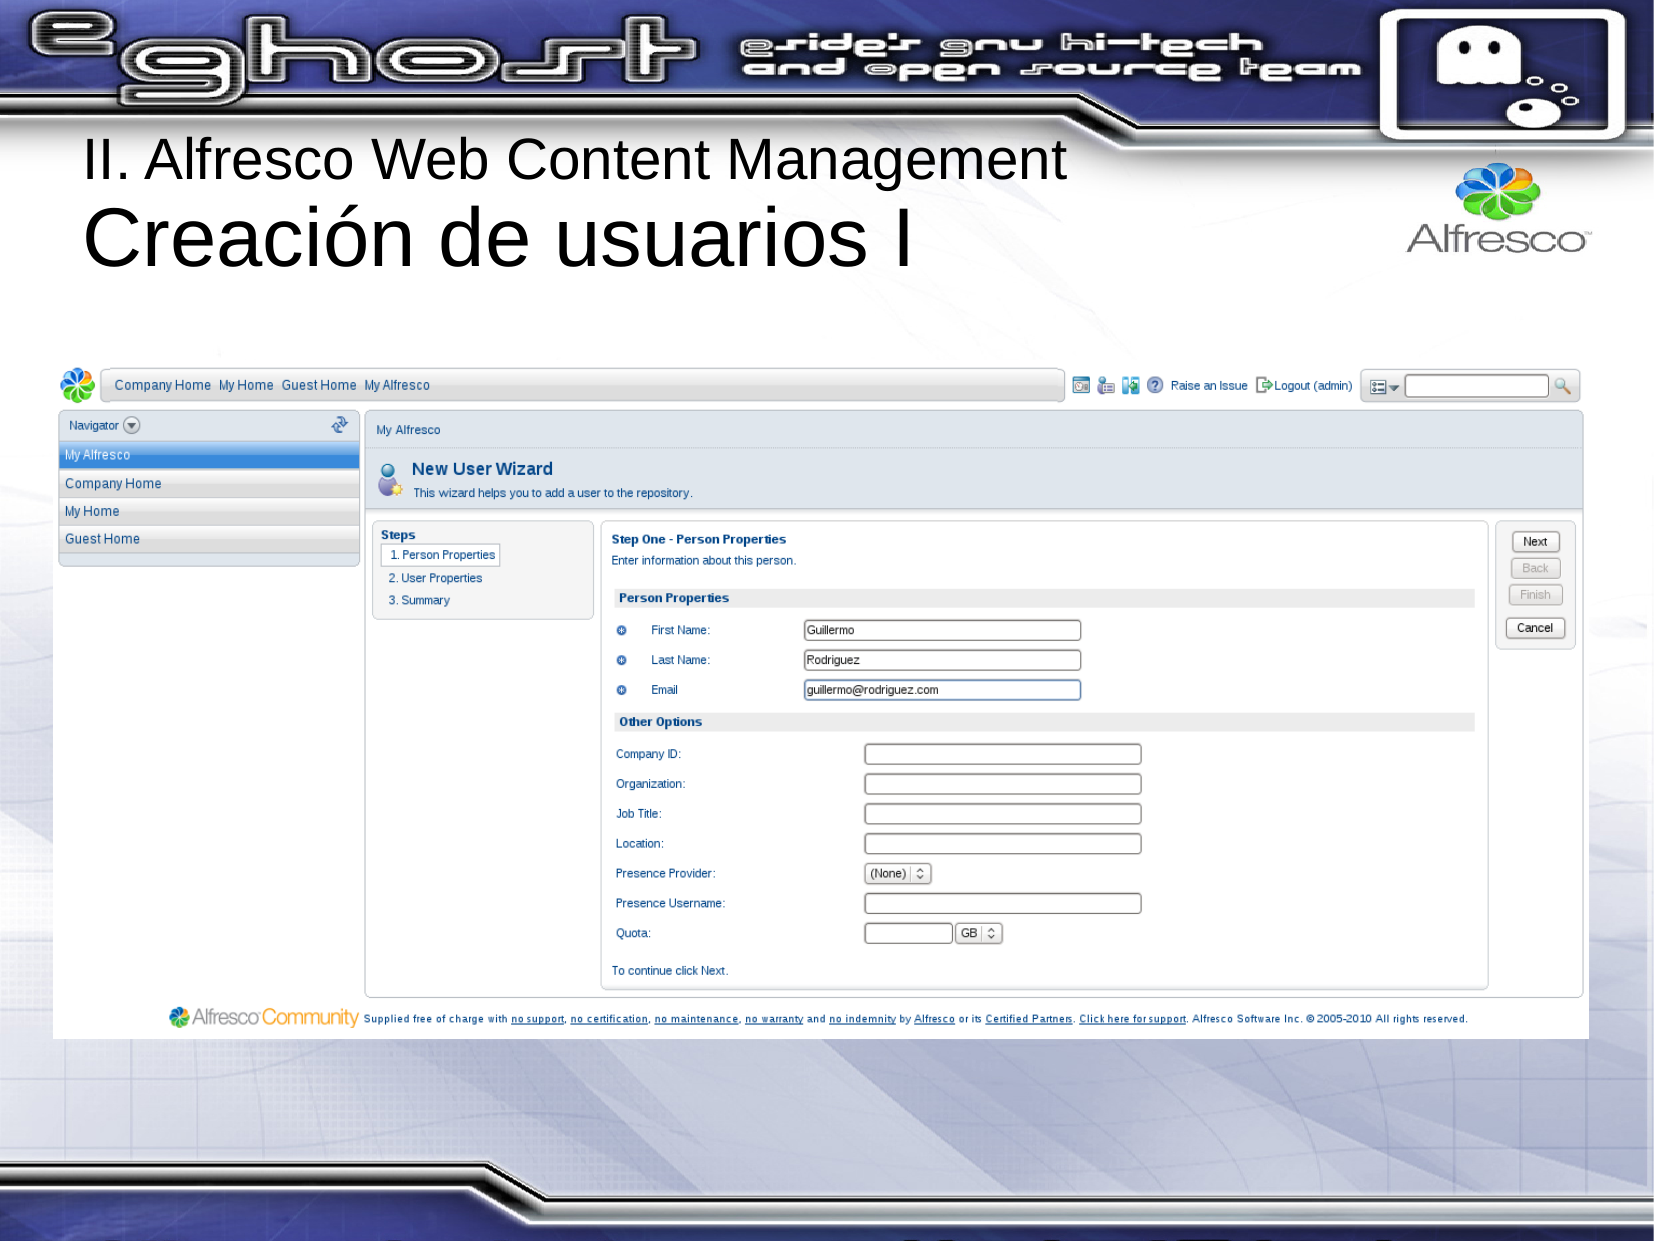

# II. Alfresco Web Content Management Creación de usuarios I